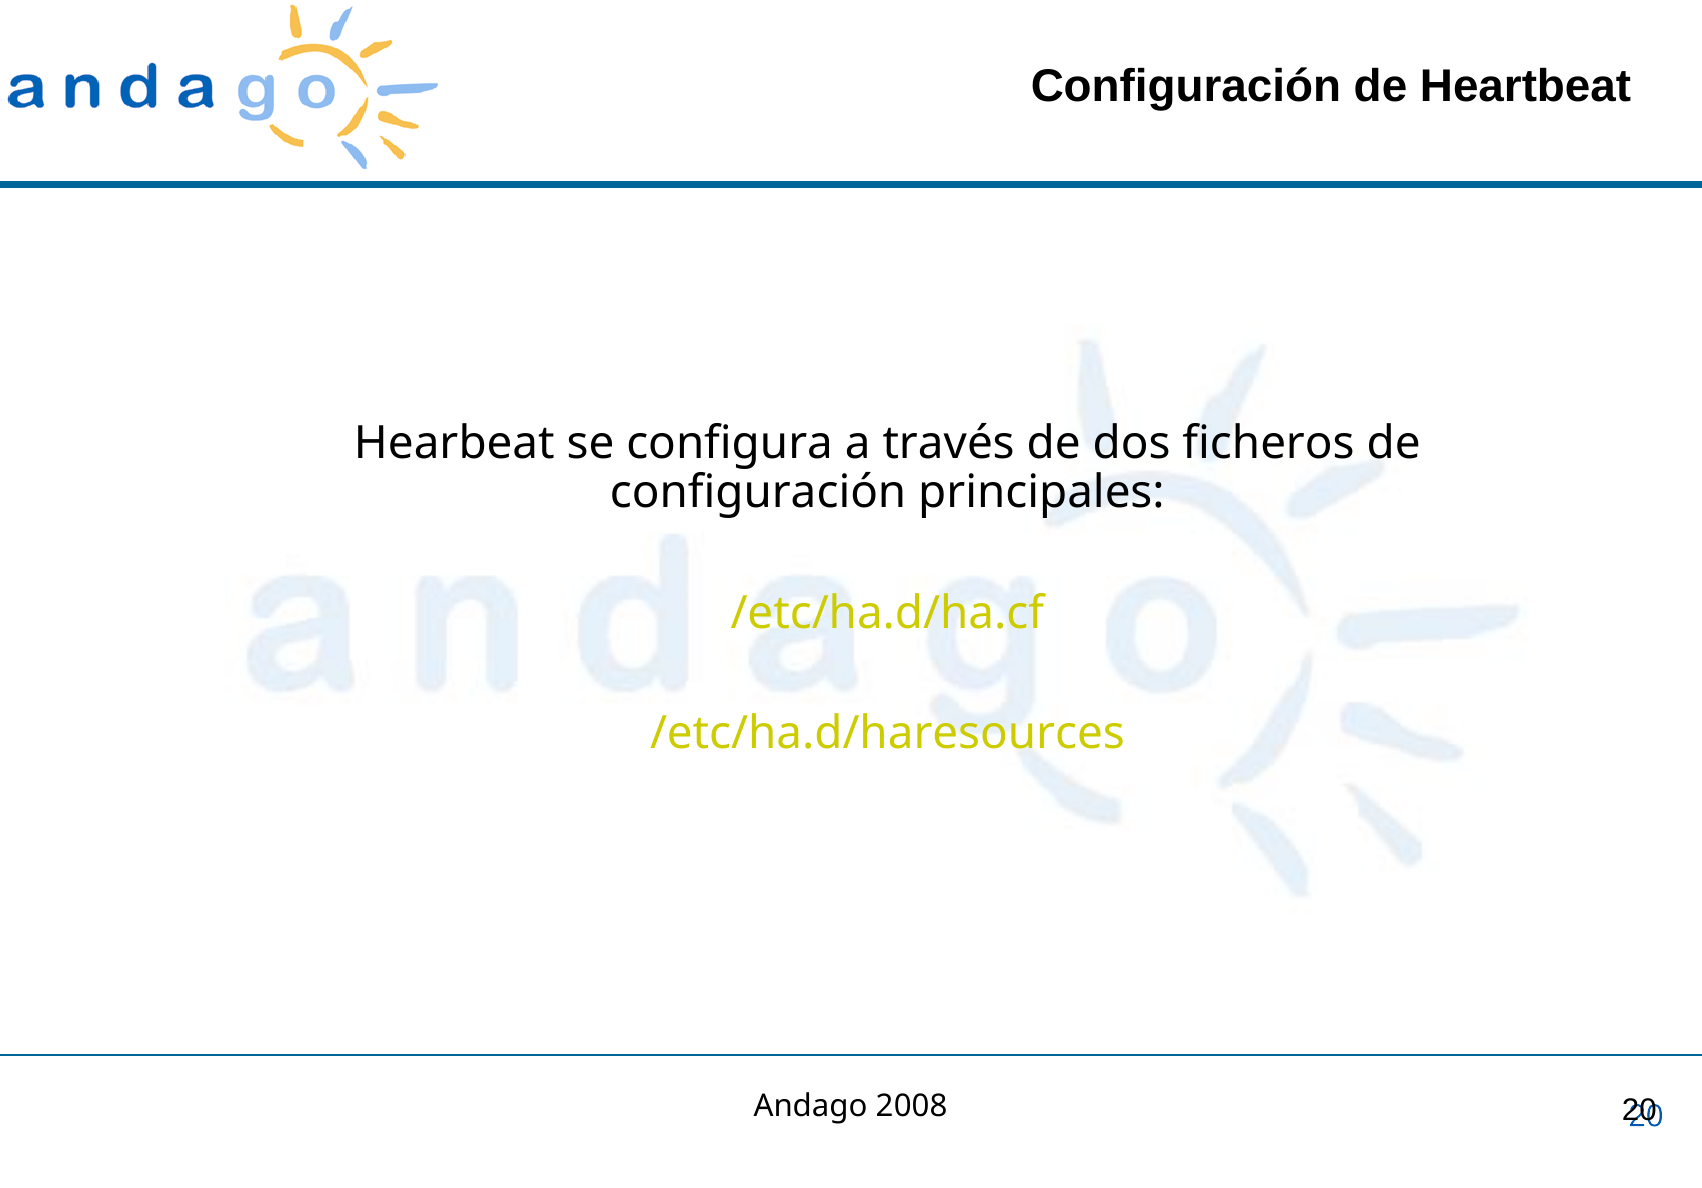

# Configuración de Heartbeat
Hearbeat se configura a través de dos ficheros de configuración principales:
/etc/ha.d/ha.cf
/etc/ha.d/haresources